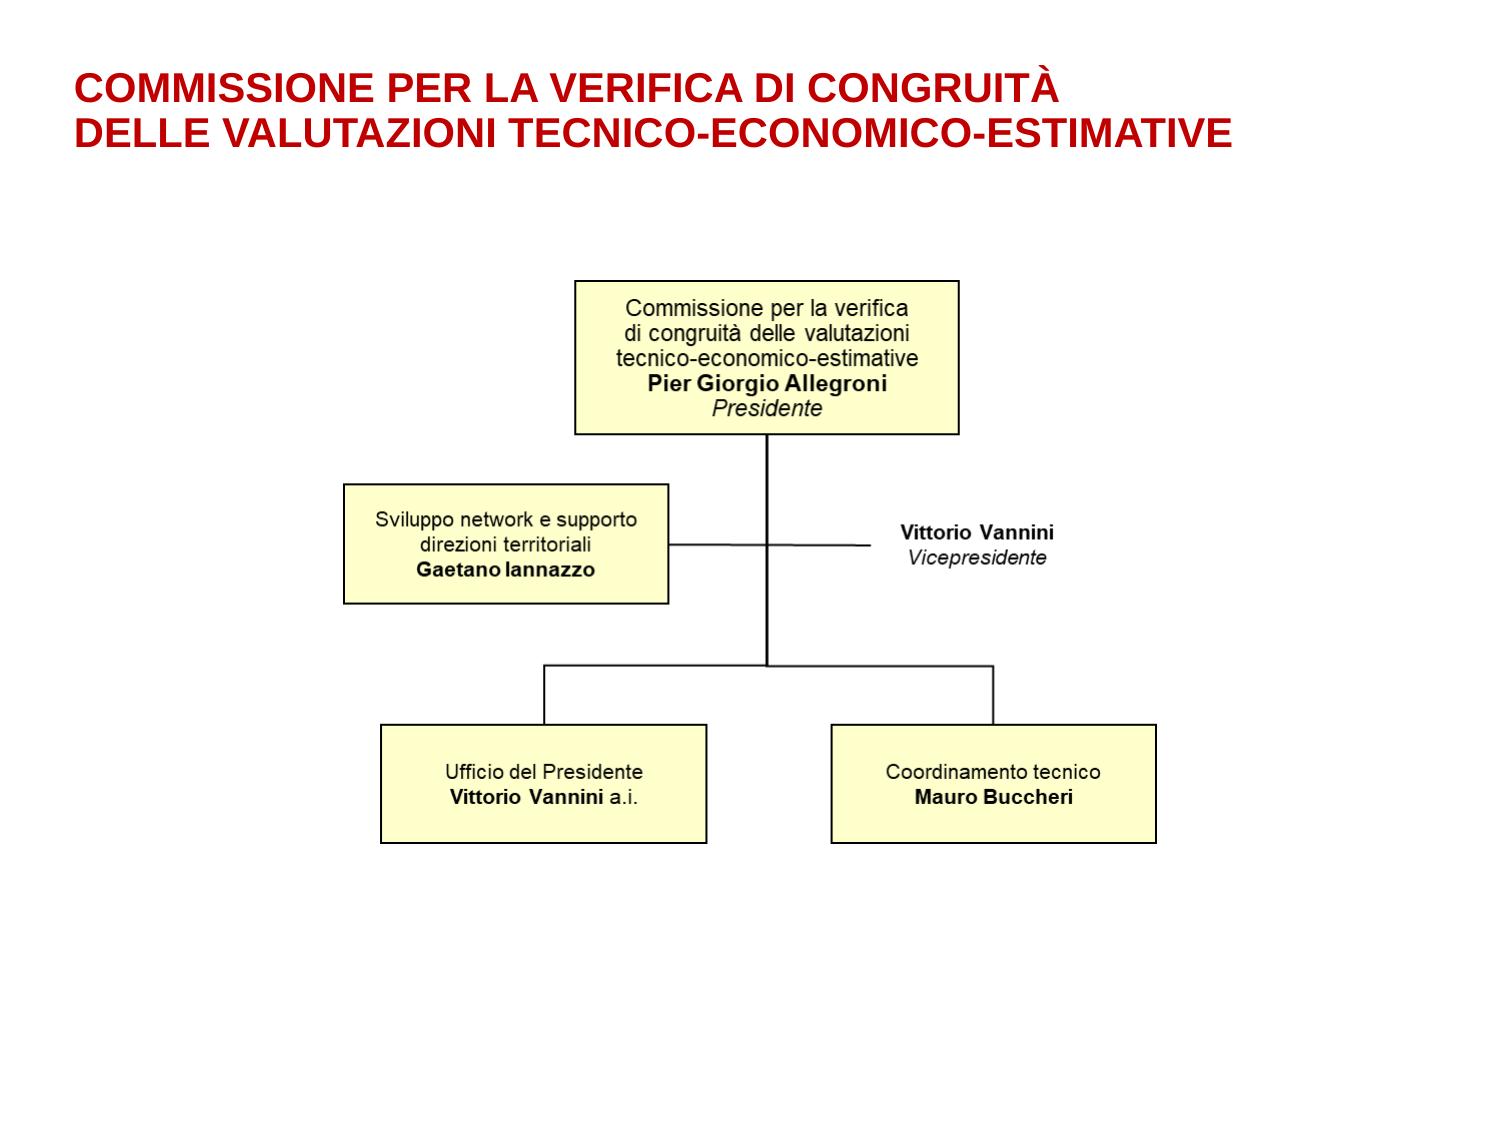

COMMISSIONE PER LA VERIFICA DI CONGRUITÀ
DELLE VALUTAZIONI TECNICO-ECONOMICO-ESTIMATIVE